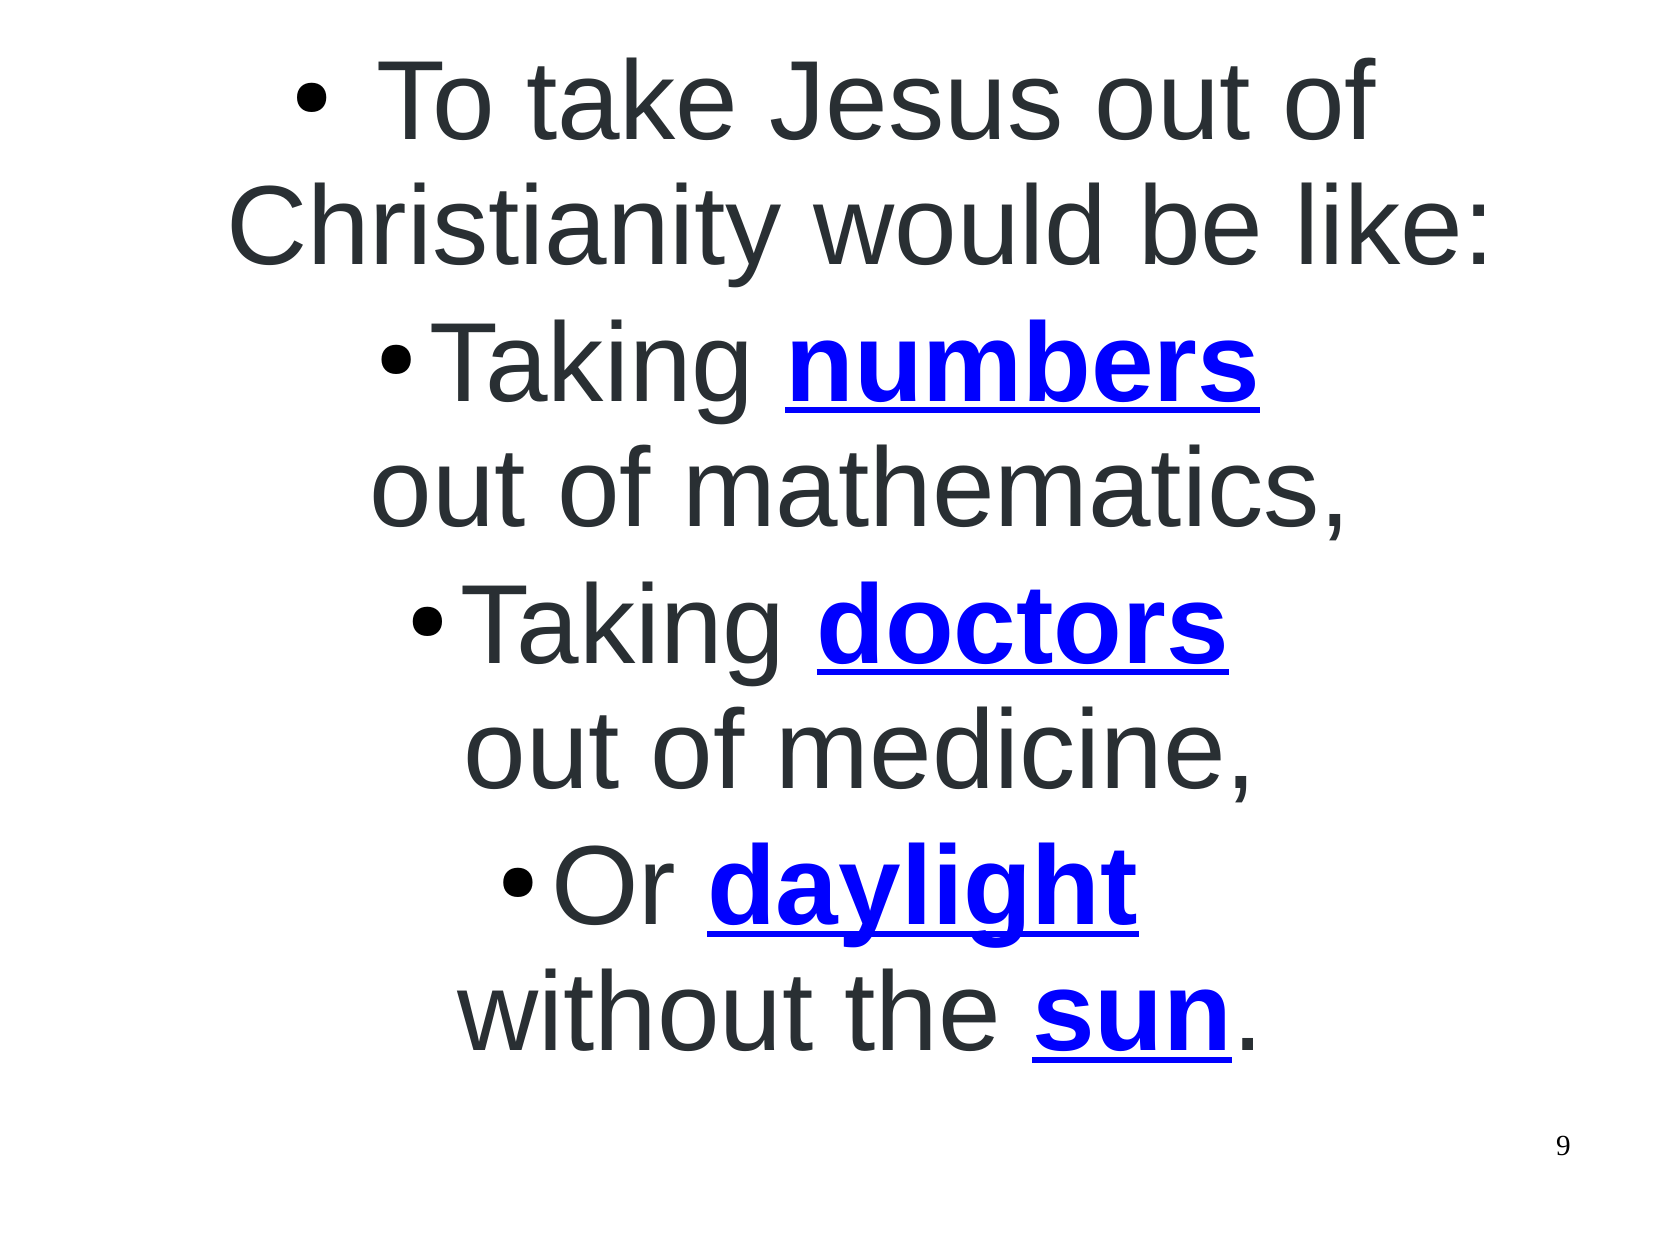

# To take Jesus out of Christianity would be like:
Taking numbers
out of mathematics,
Taking doctors
out of medicine,
Or daylight
without the sun.
9